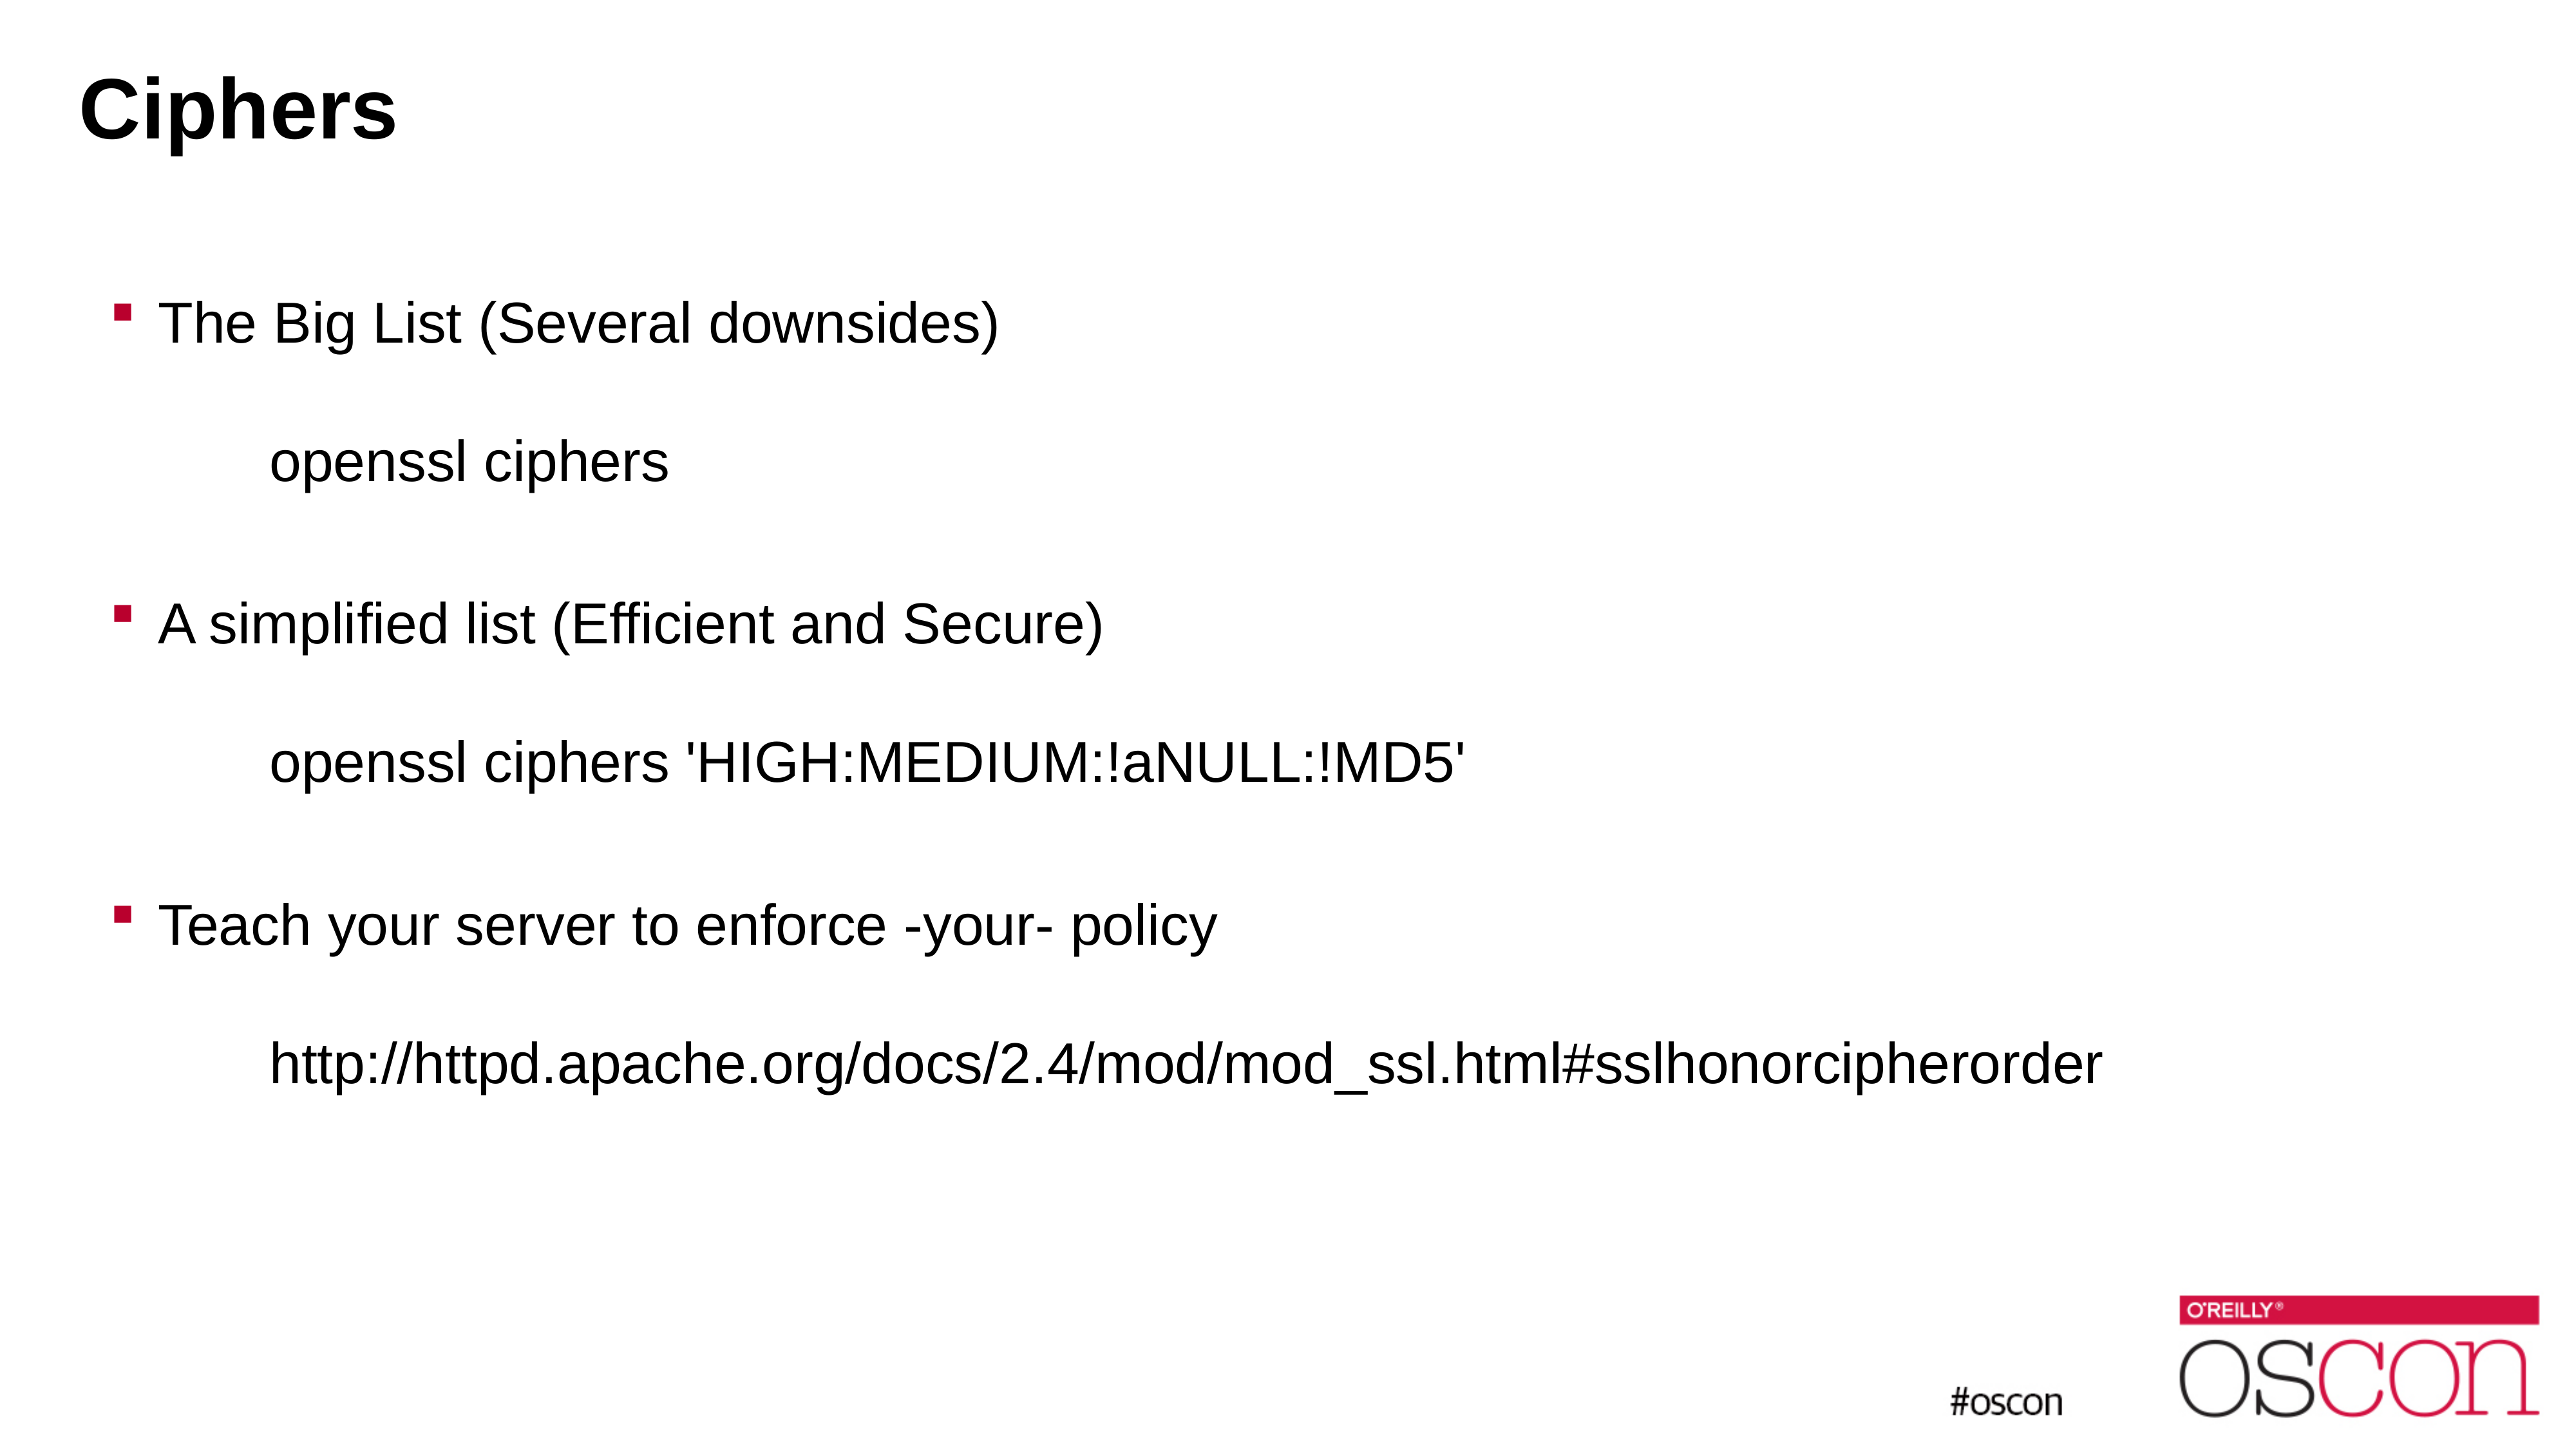

# Ciphers
The Big List (Several downsides)
		openssl ciphers
A simplified list (Efficient and Secure)
		openssl ciphers 'HIGH:MEDIUM:!aNULL:!MD5'
Teach your server to enforce -your- policy
		http://httpd.apache.org/docs/2.4/mod/mod_ssl.html#sslhonorcipherorder